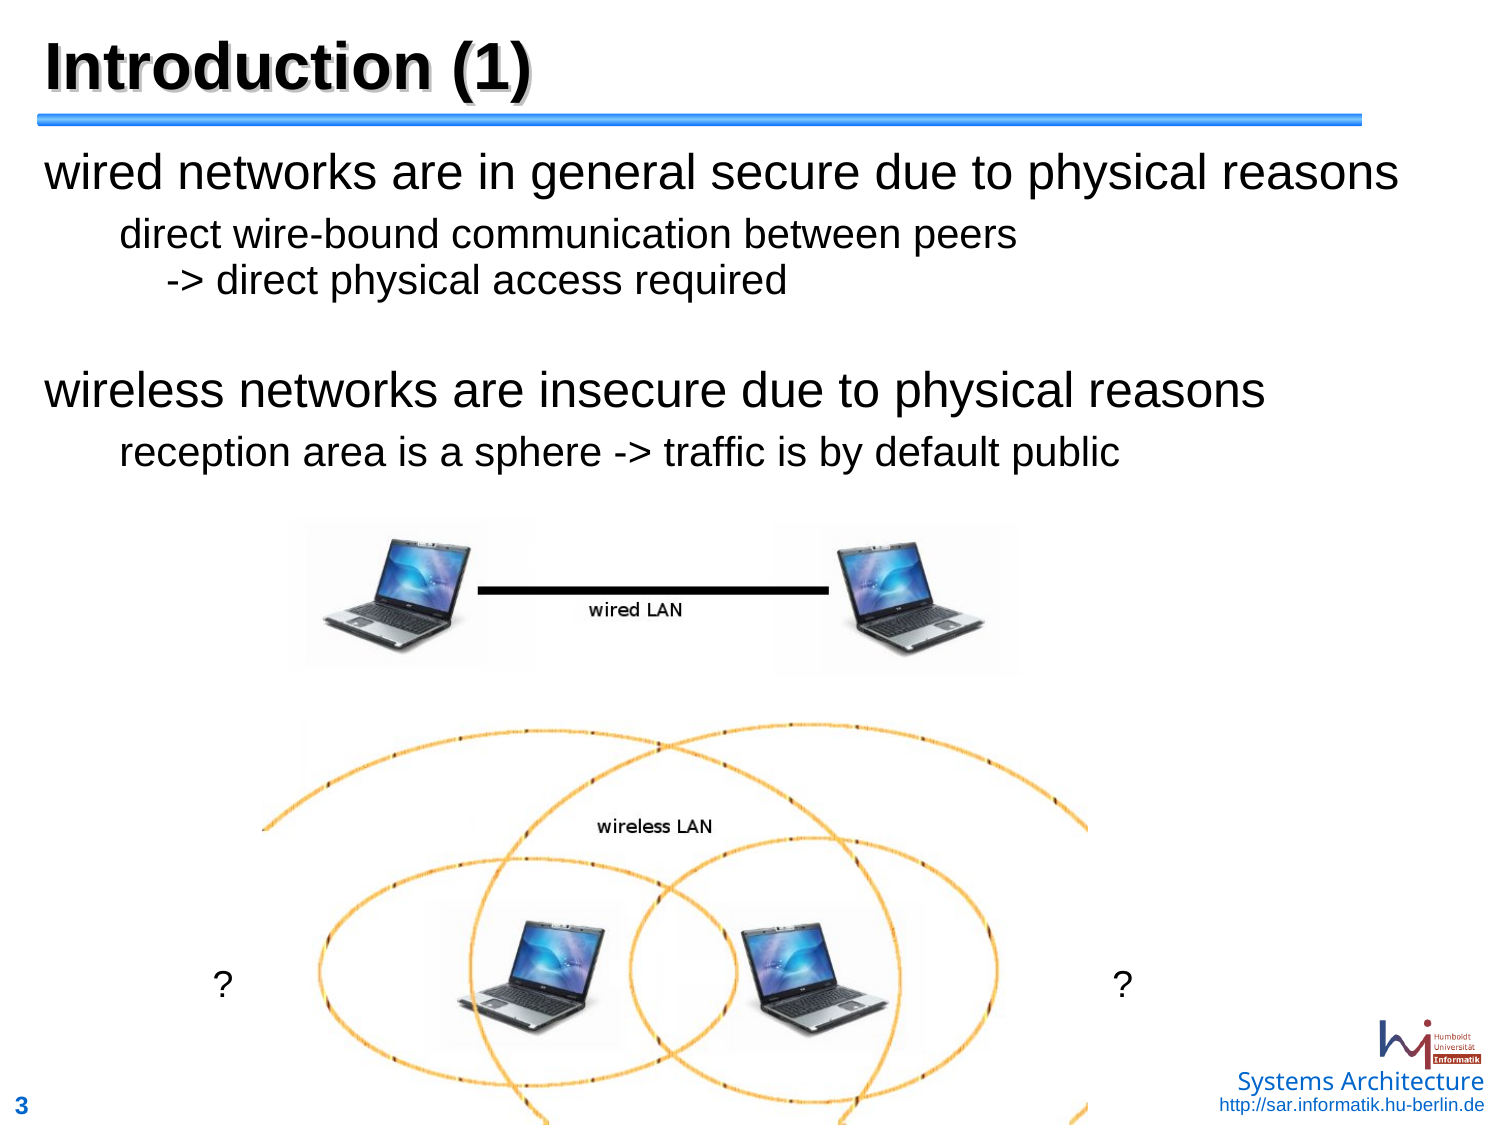

# Introduction (1)
wired networks are in general secure due to physical reasons
direct wire-bound communication between peers
-> direct physical access required
wireless networks are insecure due to physical reasons
reception area is a sphere -> traffic is by default public
 ? ?